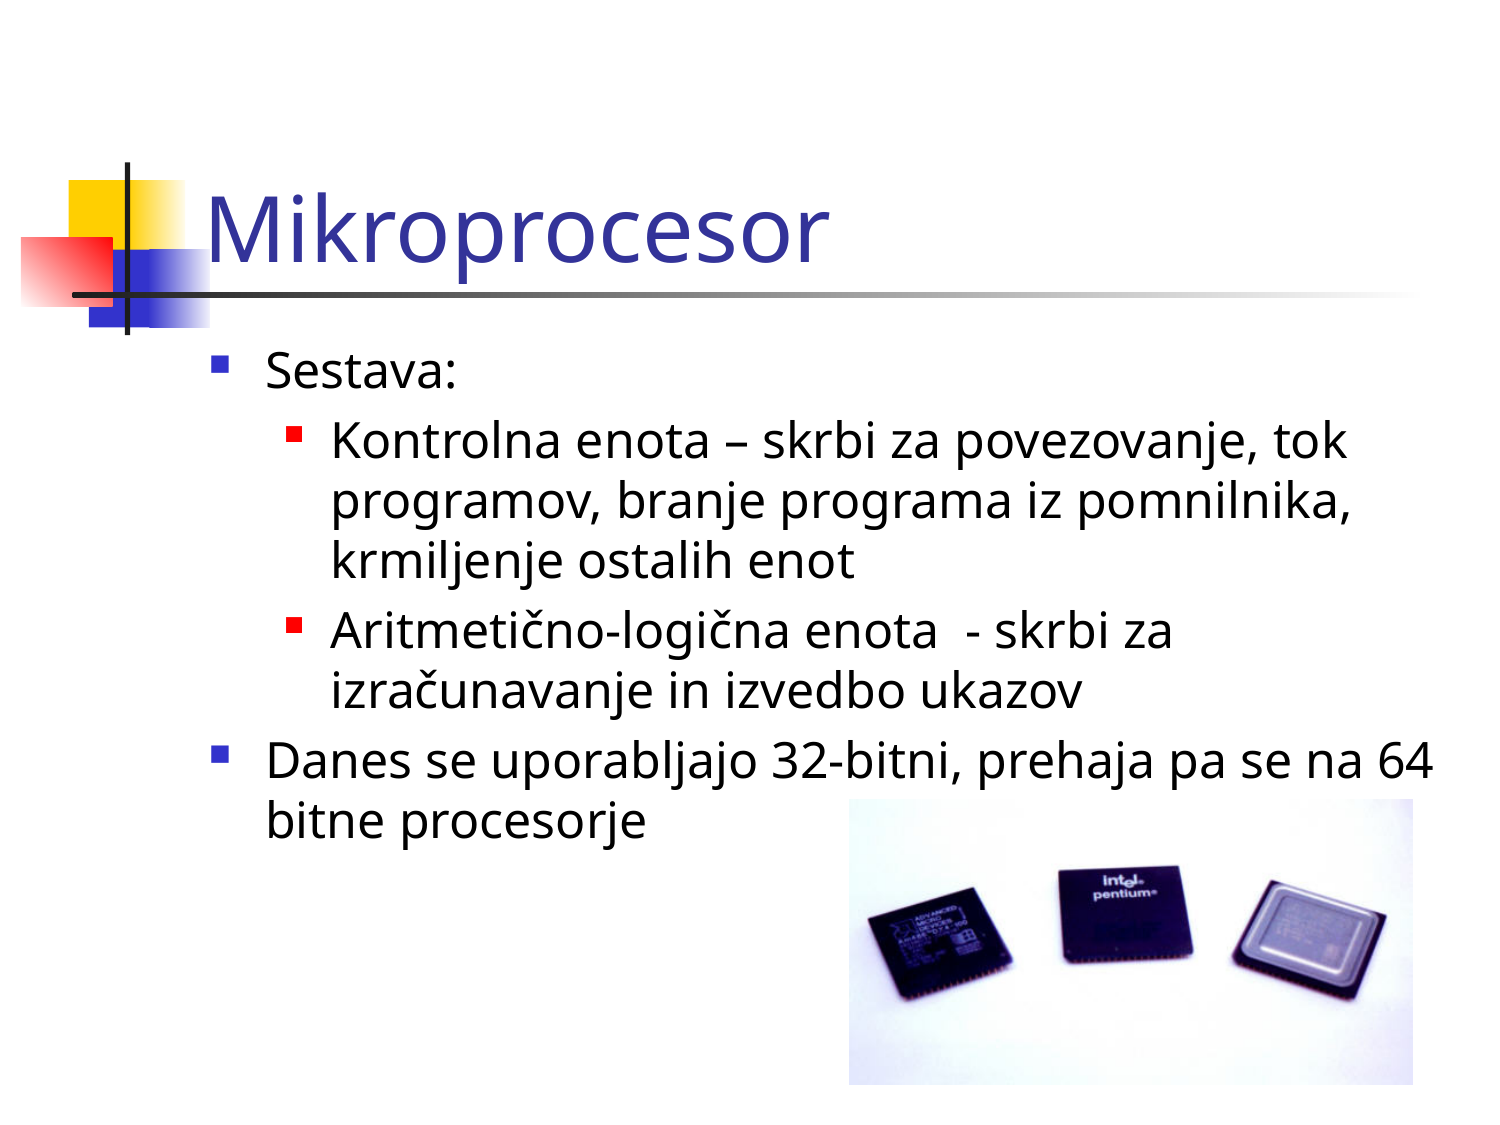

# Mikroprocesor
Sestava:
Kontrolna enota – skrbi za povezovanje, tok programov, branje programa iz pomnilnika, krmiljenje ostalih enot
Aritmetično-logična enota - skrbi za izračunavanje in izvedbo ukazov
Danes se uporabljajo 32-bitni, prehaja pa se na 64 bitne procesorje